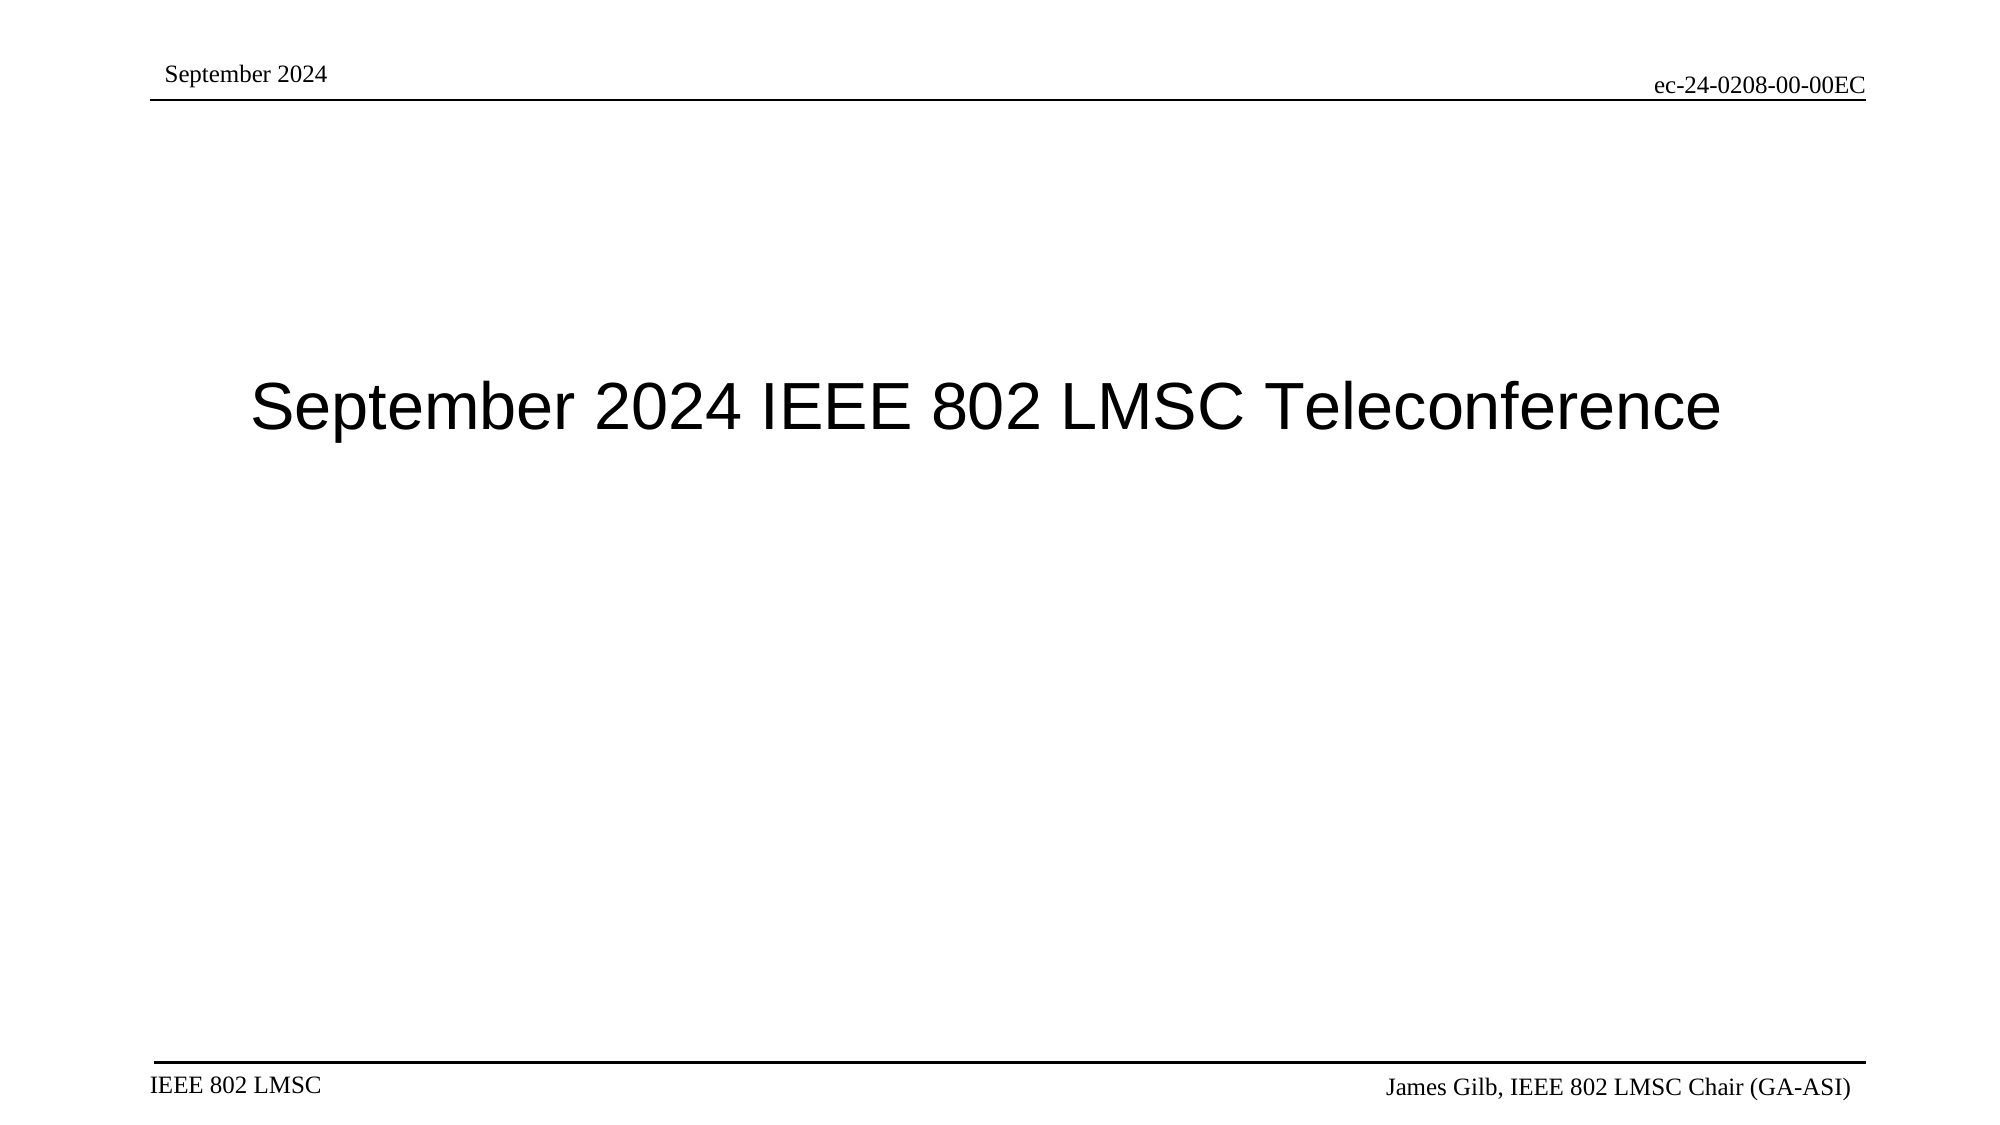

# September 2024 IEEE 802 LMSC Teleconference